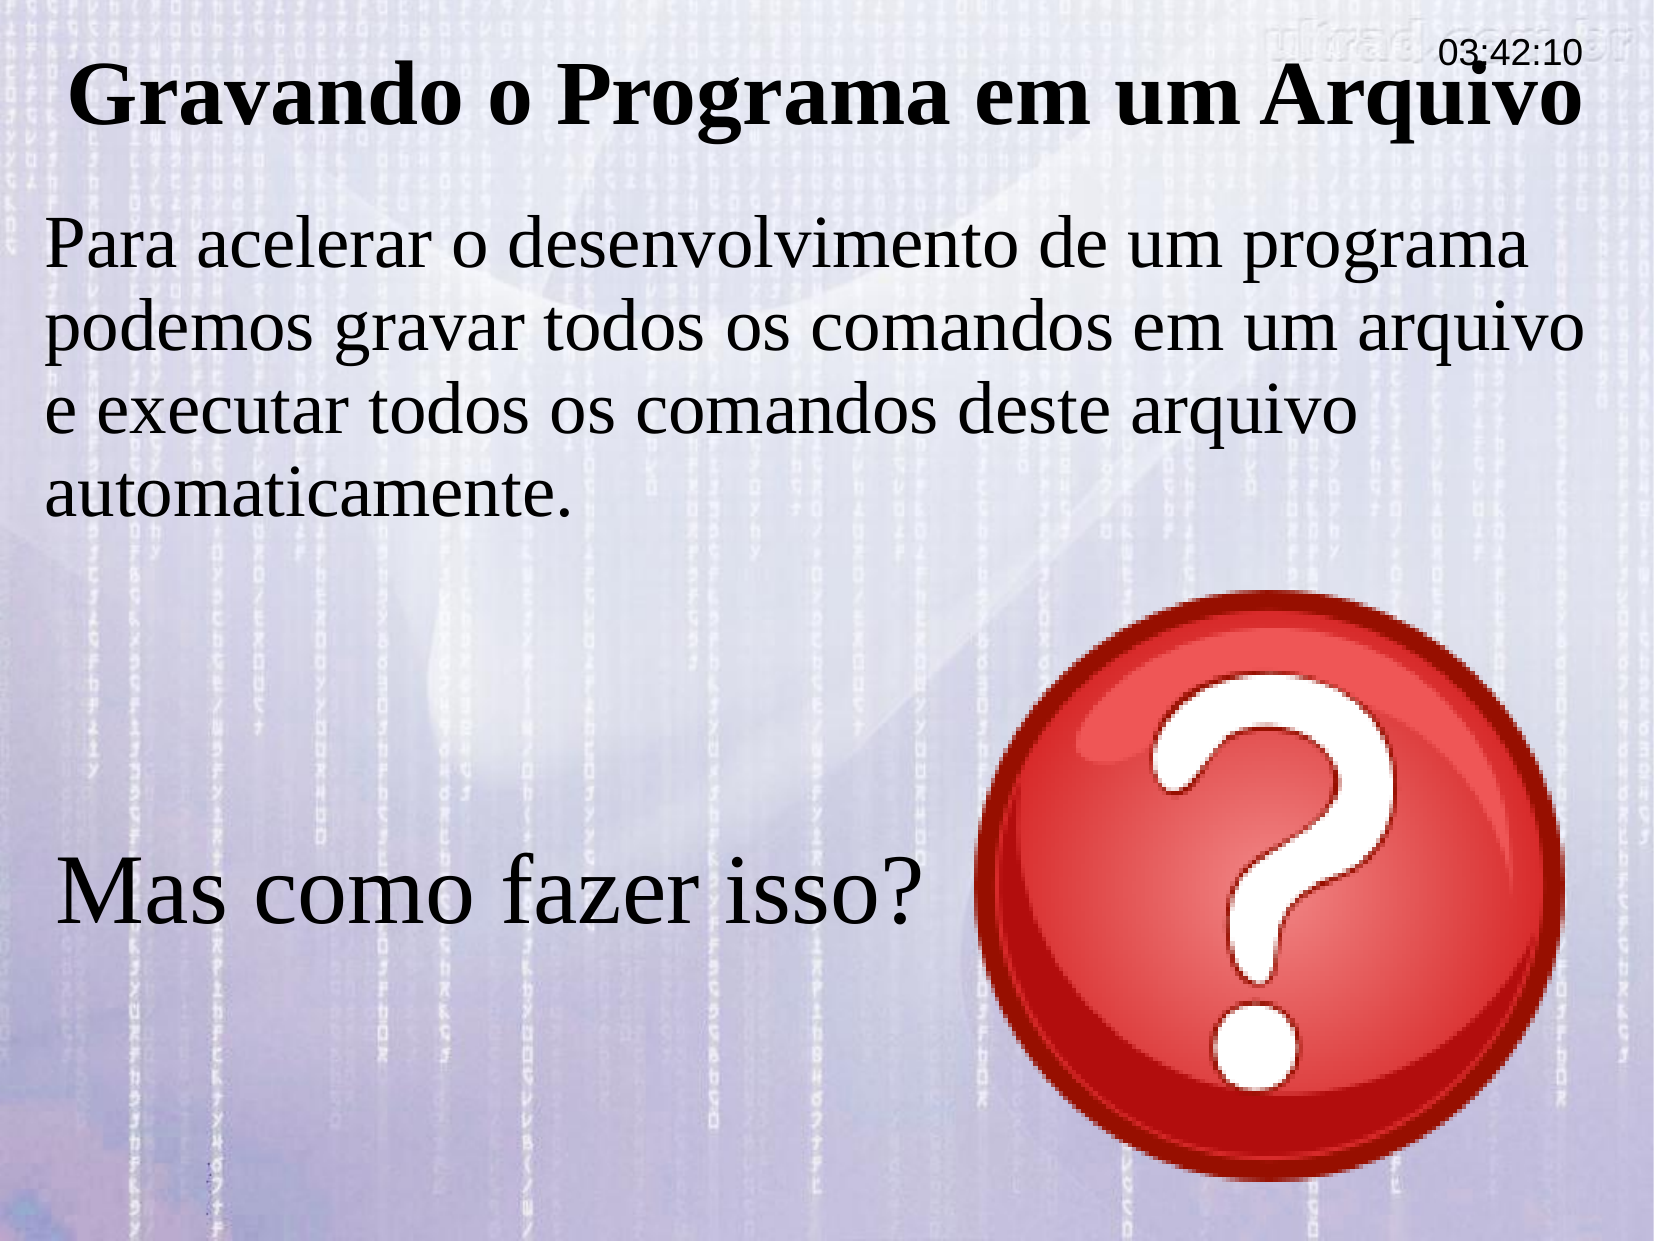

02:23:20
Gravando o Programa em um Arquivo
Para acelerar o desenvolvimento de um programa podemos gravar todos os comandos em um arquivo e executar todos os comandos deste arquivo automaticamente.
Mas como fazer isso?